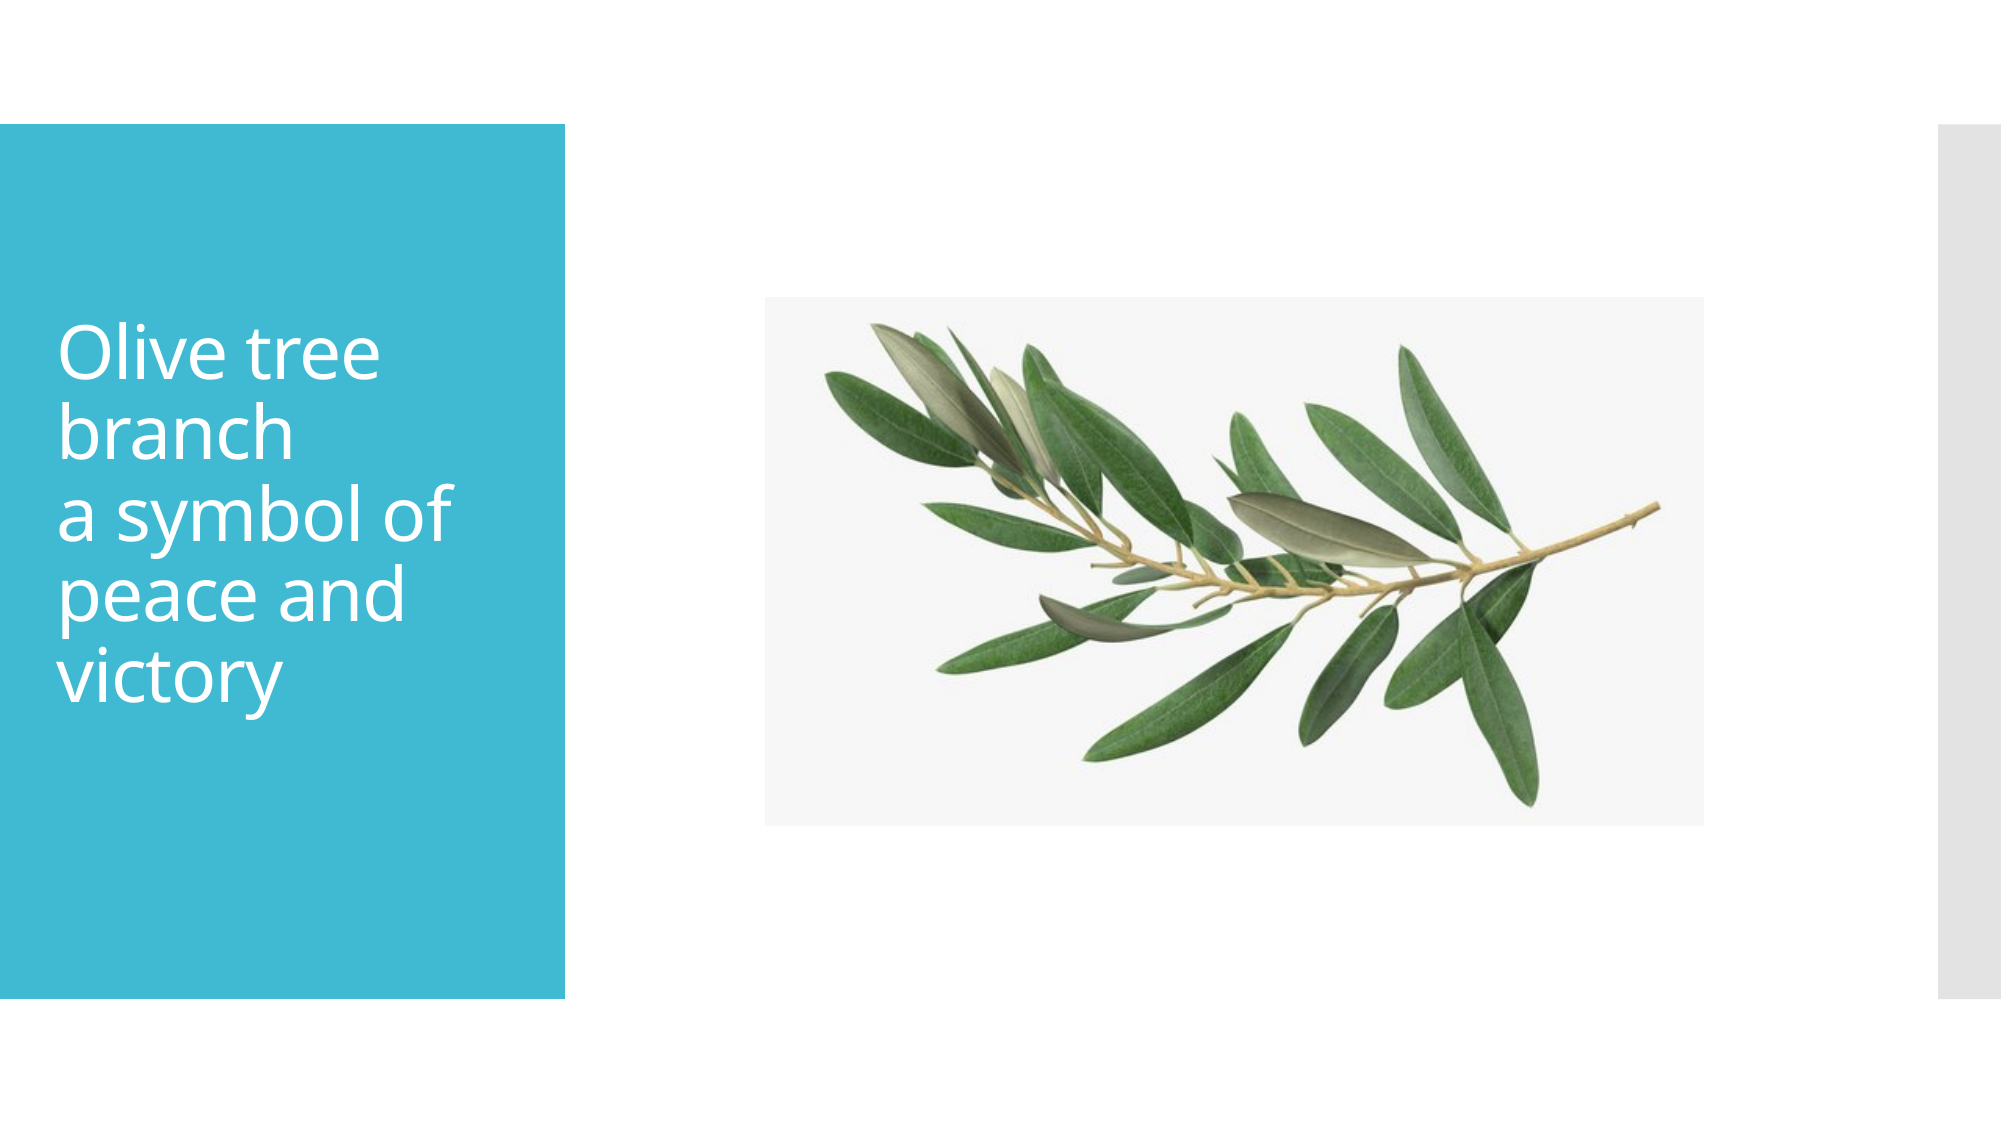

# Olive tree branch a symbol of peace and victory